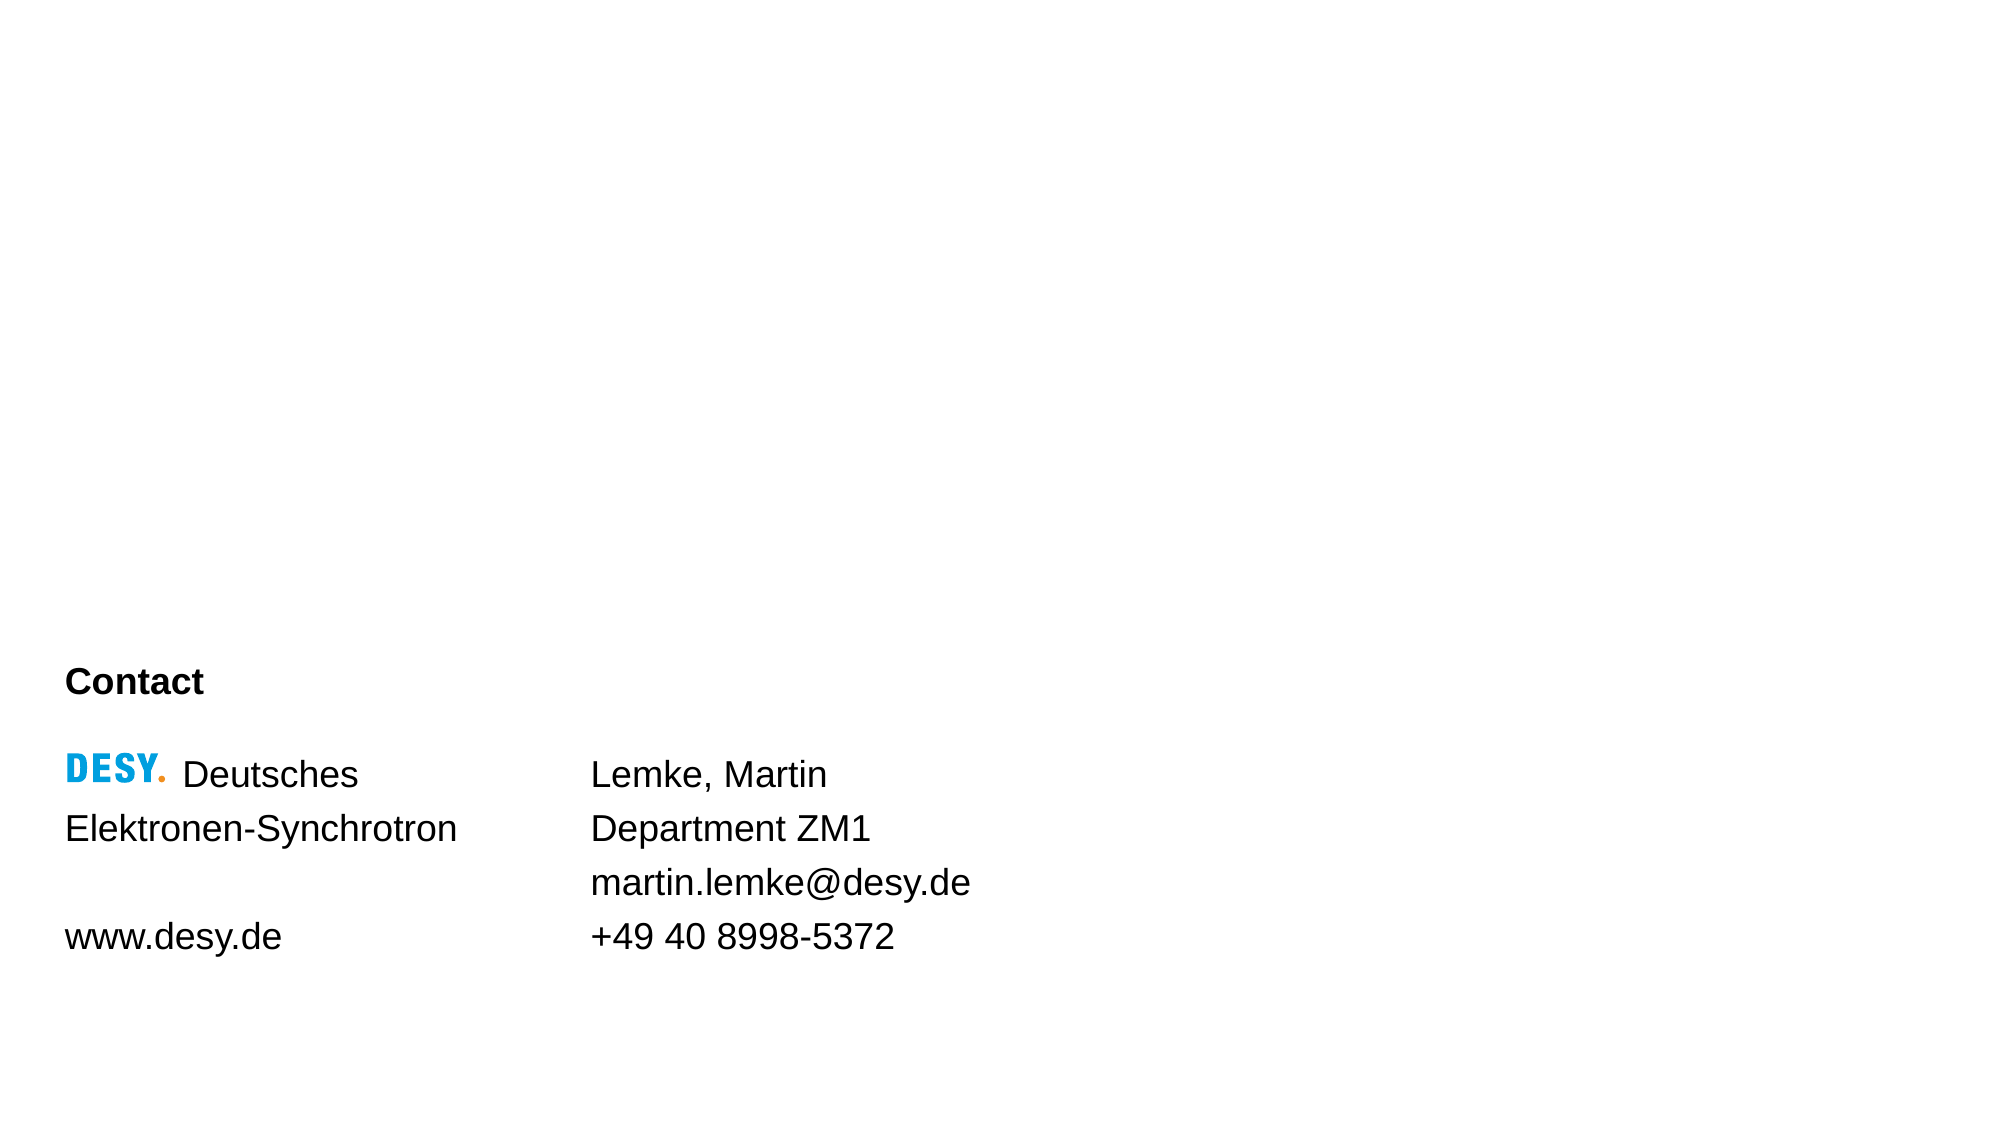

# Lemke, Martin
Department ZM1
martin.lemke@desy.de
+49 40 8998-5372